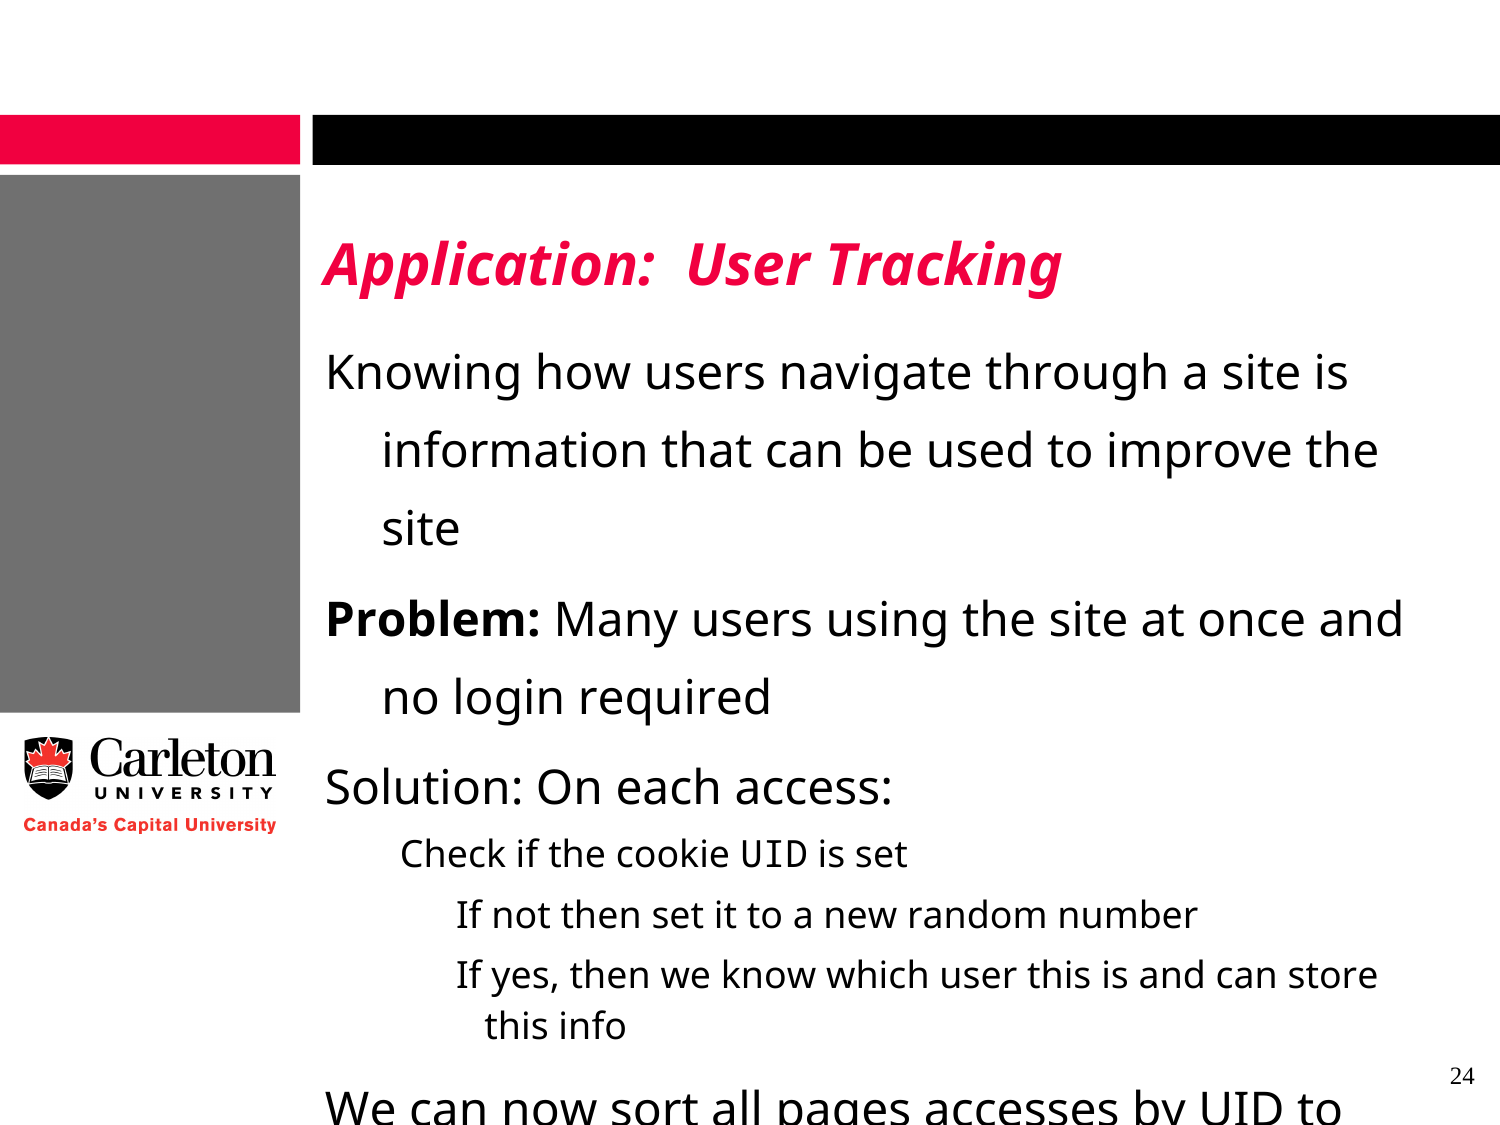

# Application: User Tracking
Knowing how users navigate through a site is information that can be used to improve the site
Problem: Many users using the site at once and no login required
Solution: On each access:
Check if the cookie UID is set
If not then set it to a new random number
If yes, then we know which user this is and can store this info
We can now sort all pages accesses by UID to determine access patterns
24